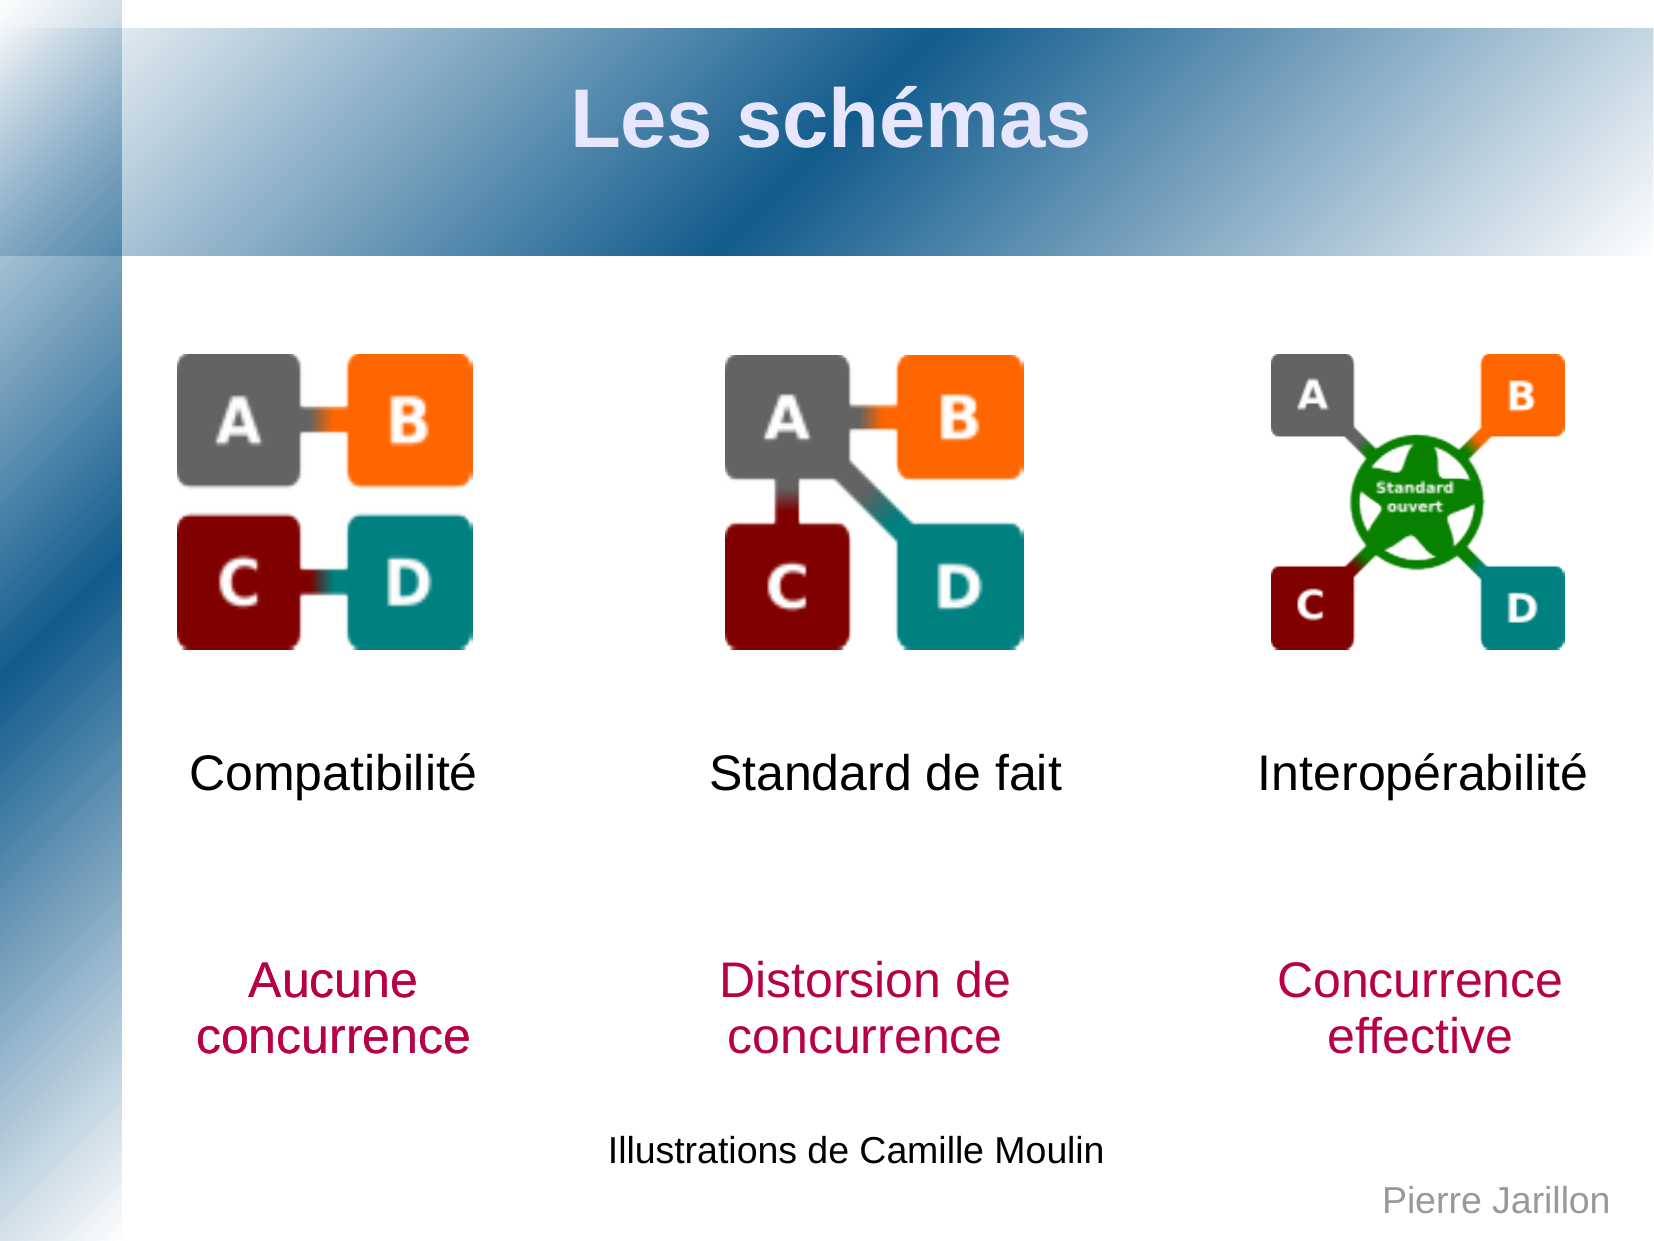

# Les schémas
Compatibilité
Interopérabilité
Standard de fait
Aucune concurrence
Aucune concurrence
Distorsion de concurrence
Concurrence
effective
Illustrations de Camille Moulin